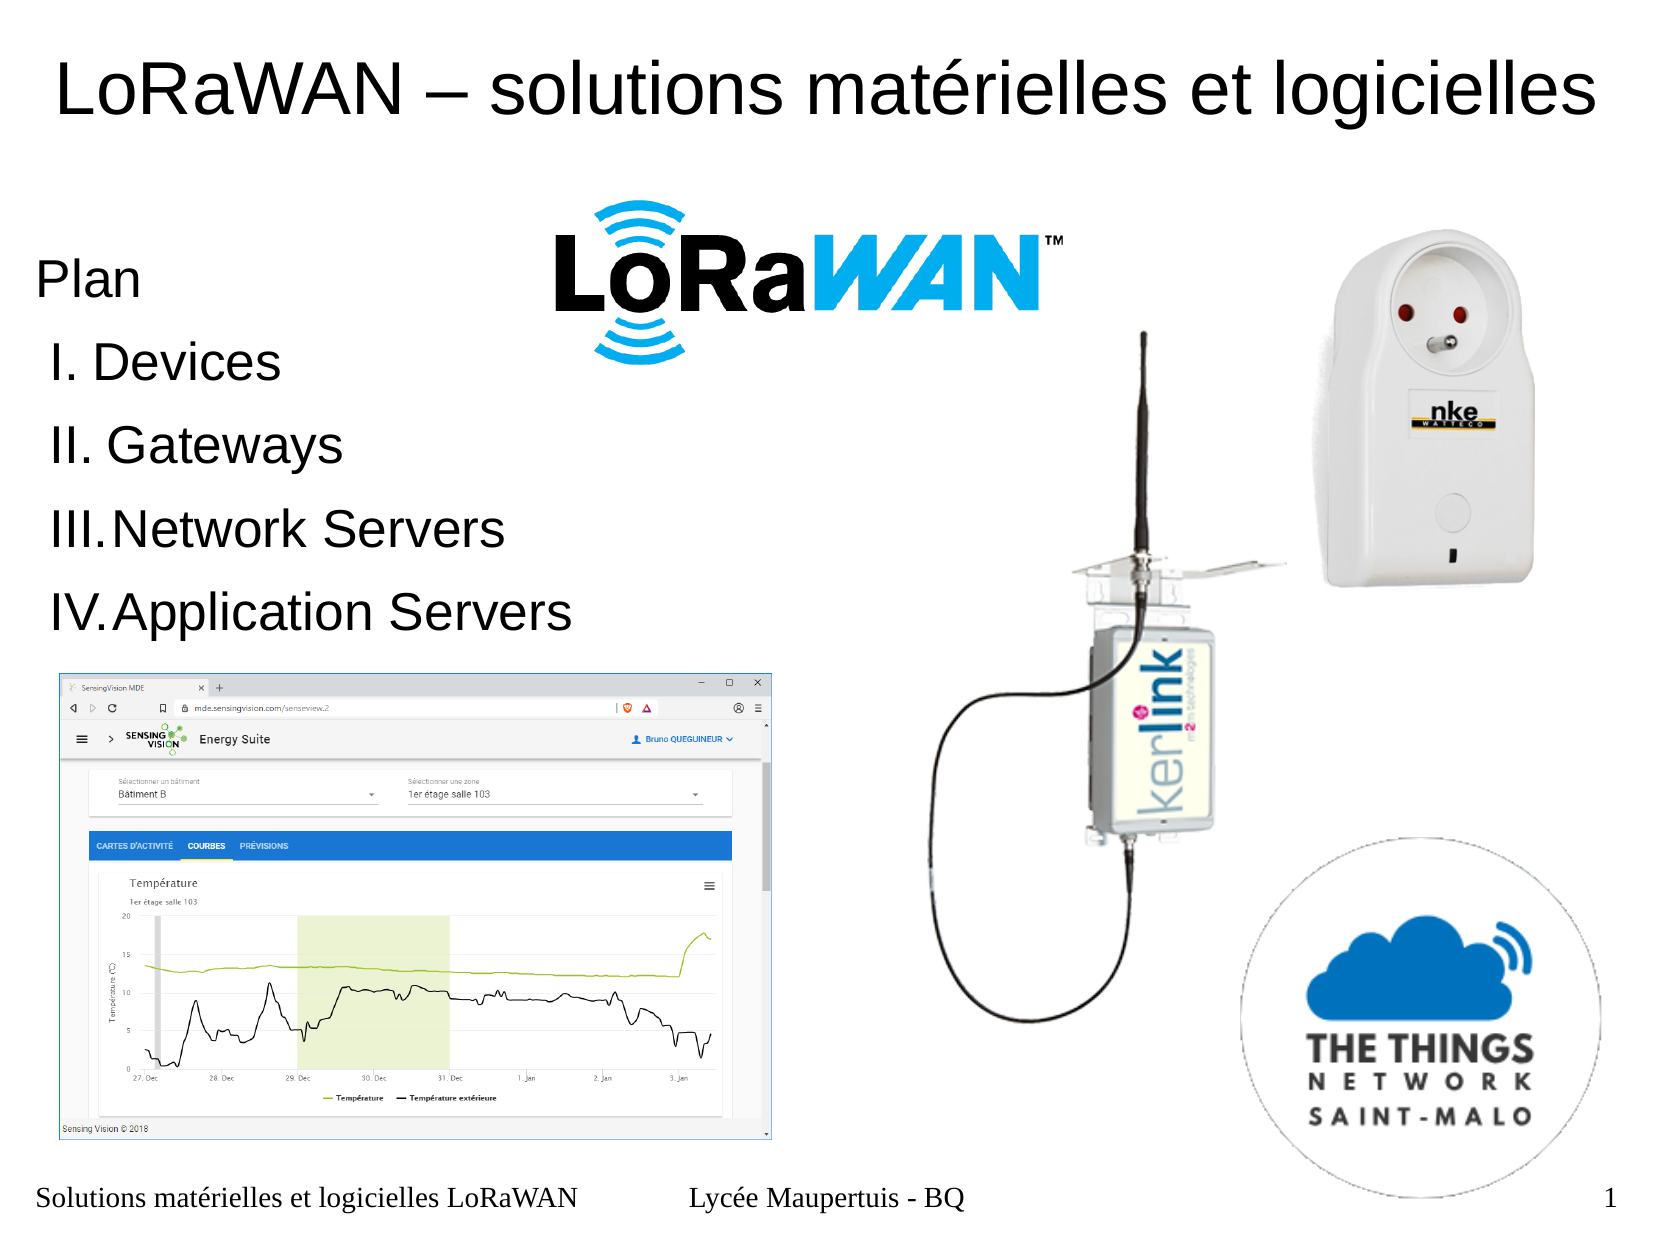

# LoRaWAN – solutions matérielles et logicielles
Plan
Devices
 Gateways
 Network Servers
 Application Servers
Solutions matérielles et logicielles LoRaWAN
Lycée Maupertuis - BQ
1